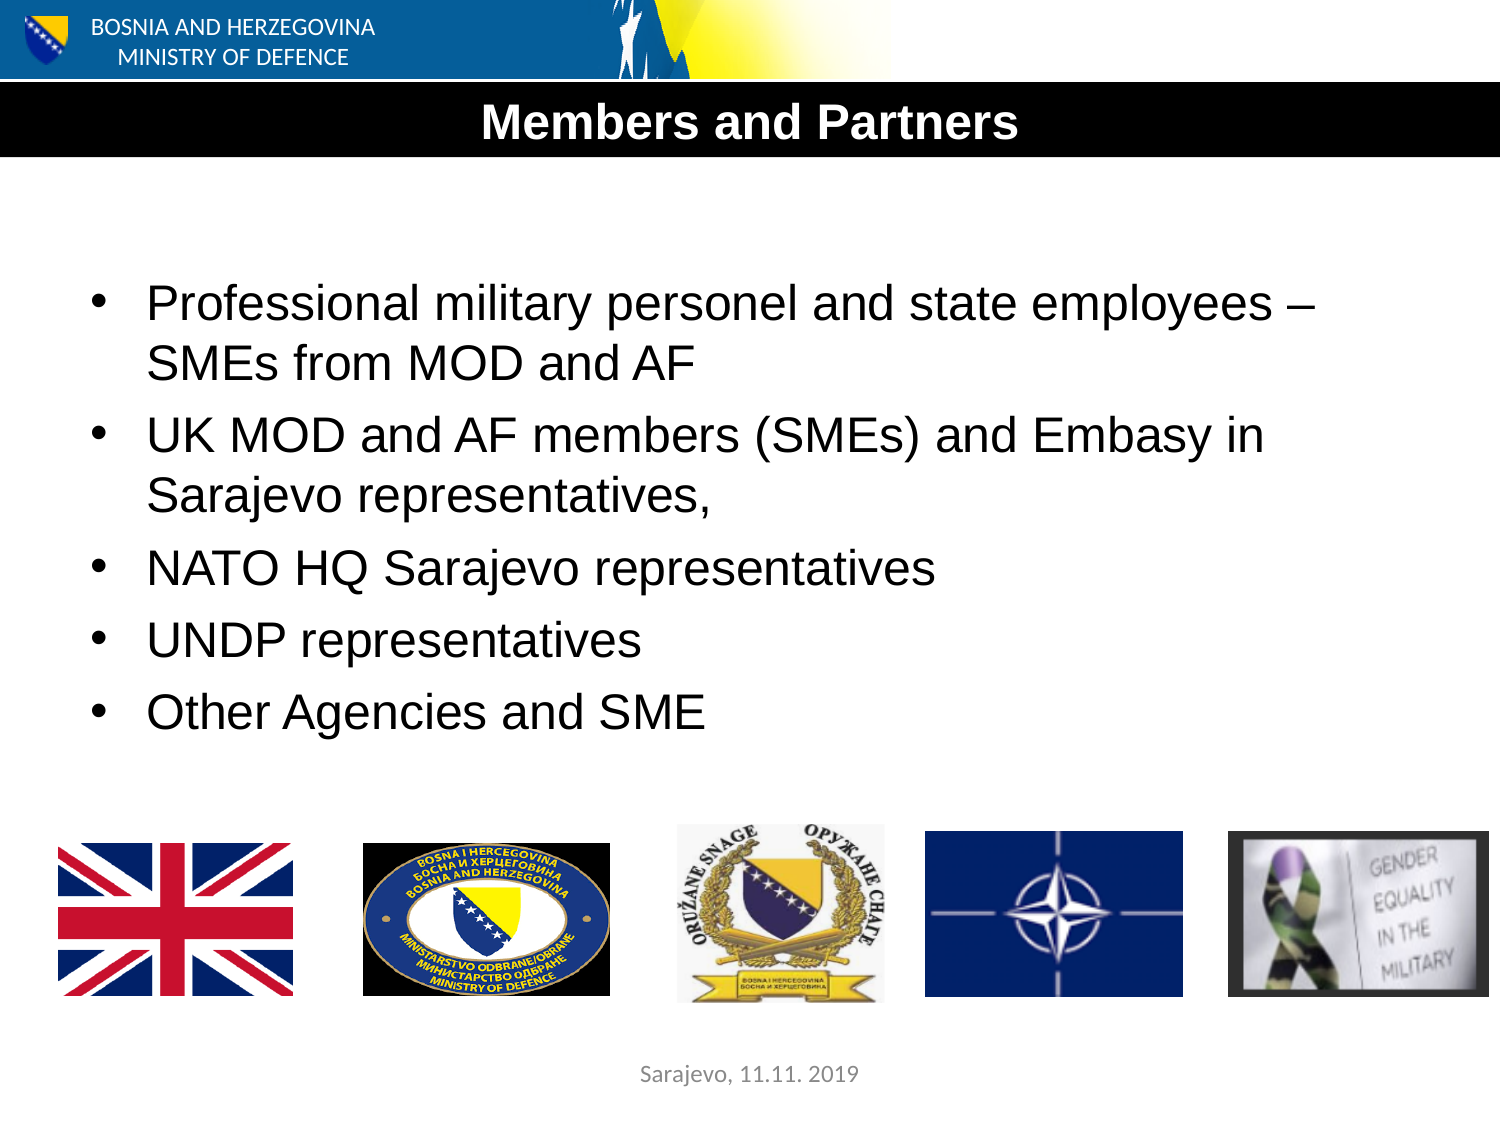

# Members and Partners
Professional military personel and state employees – SMEs from MOD and AF
UK MOD and AF members (SMEs) and Embasy in Sarajevo representatives,
NATO HQ Sarajevo representatives
UNDP representatives
Other Agencies and SME
Sarajevo, 11.11. 2019